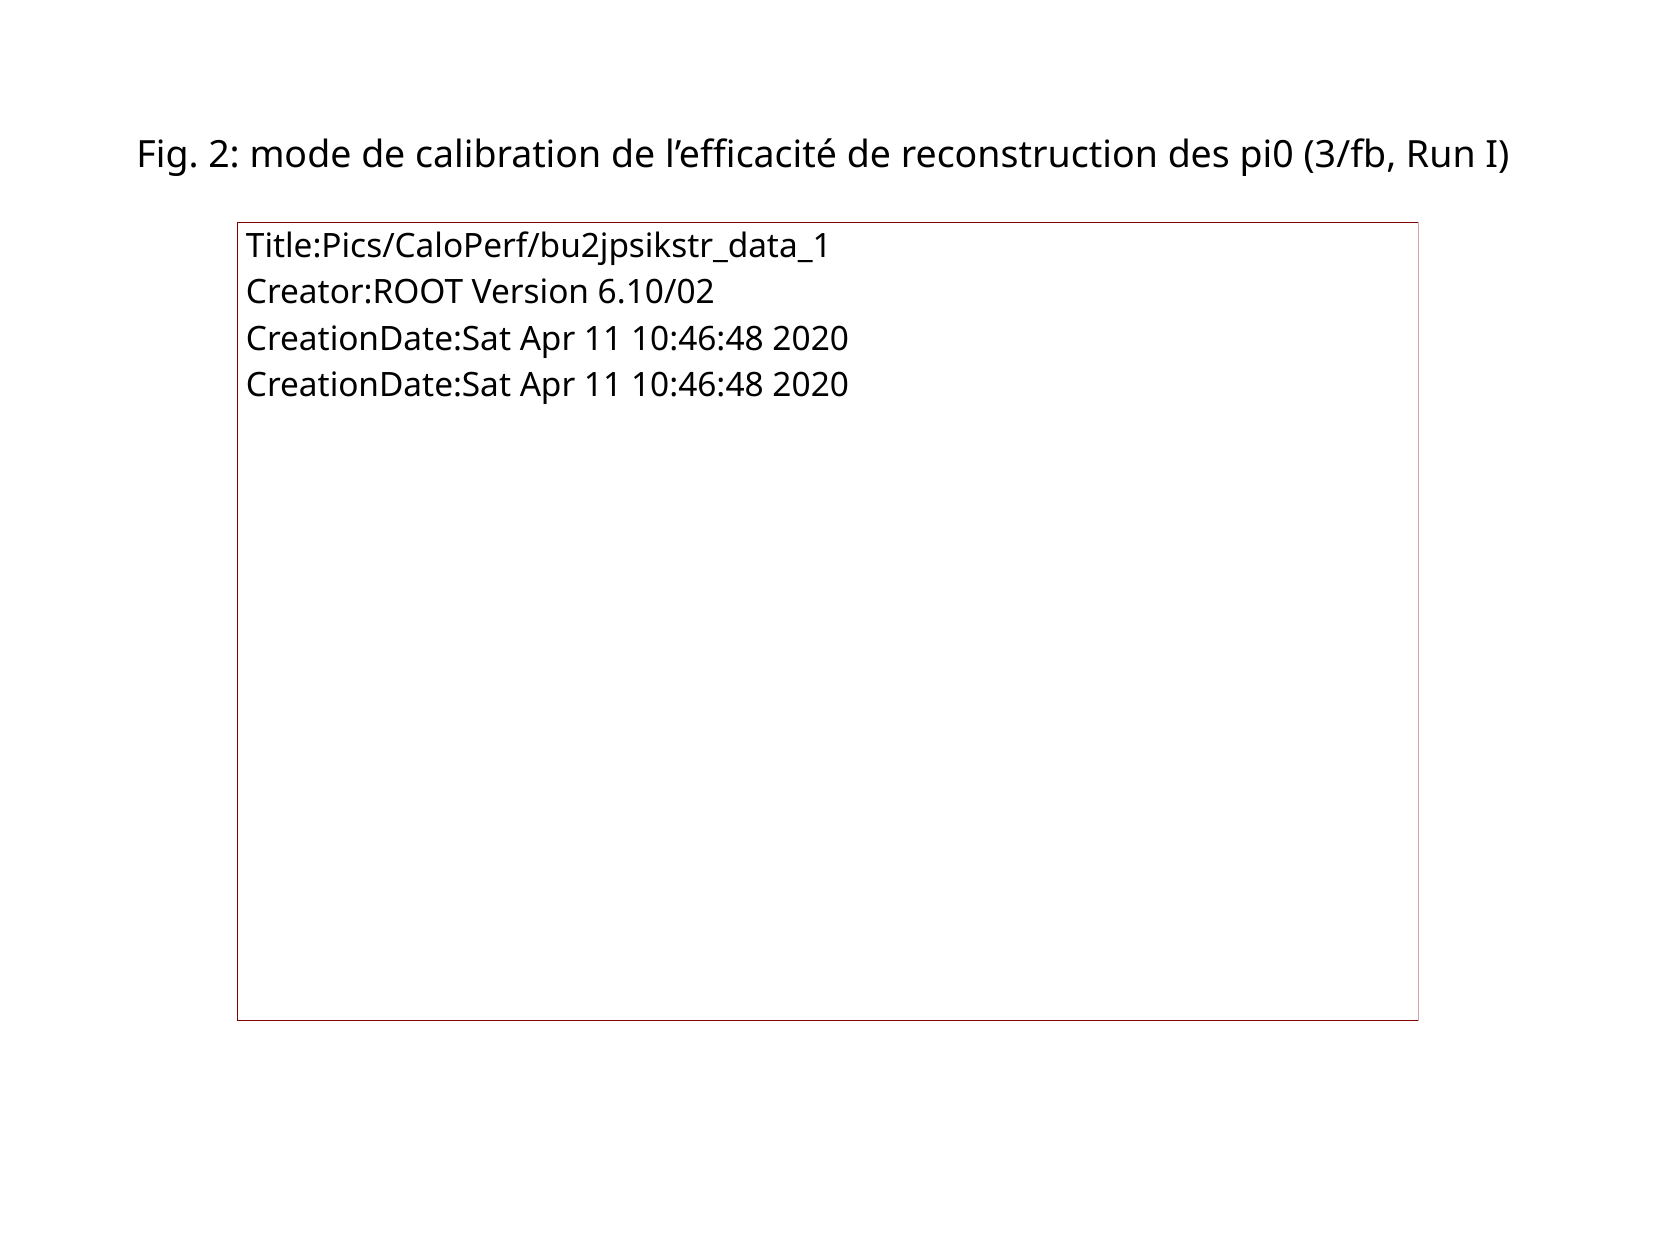

Fig. 2: mode de calibration de l’efficacité de reconstruction des pi0 (3/fb, Run I)